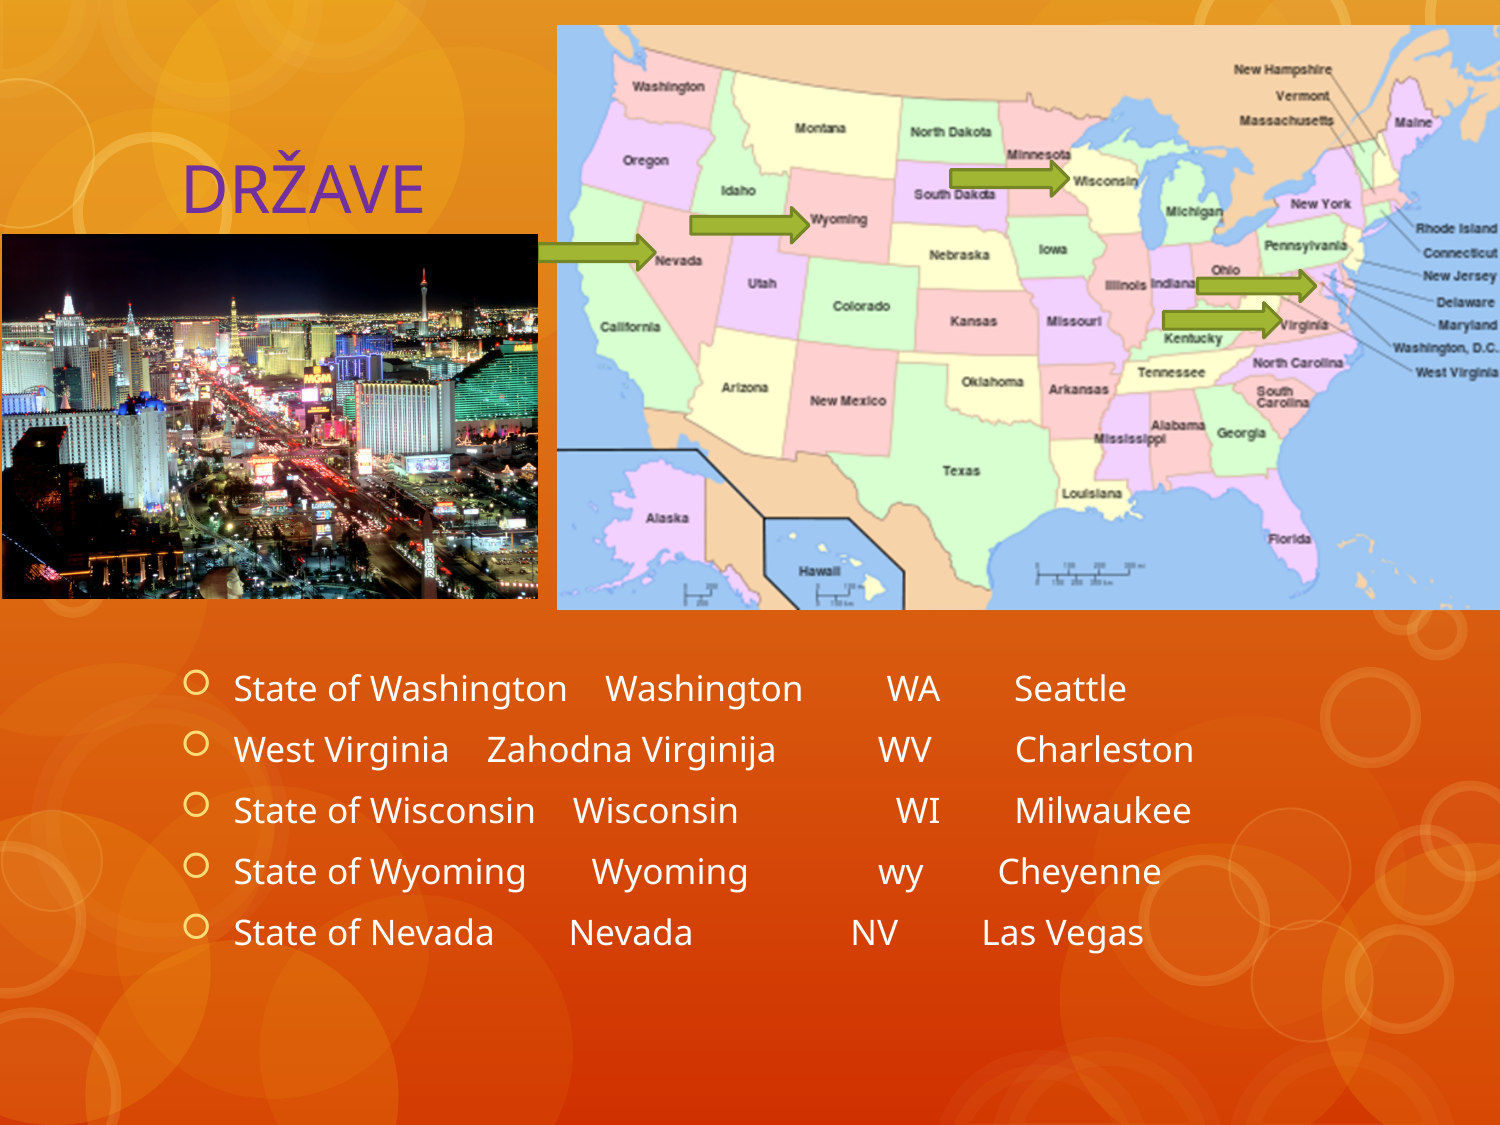

# DRŽAVE
State of Washington Washington WA Seattle
West Virginia Zahodna Virginija WV Charleston
State of Wisconsin Wisconsin WI Milwaukee
State of Wyoming Wyoming wy Cheyenne
State of Nevada Nevada NV Las Vegas